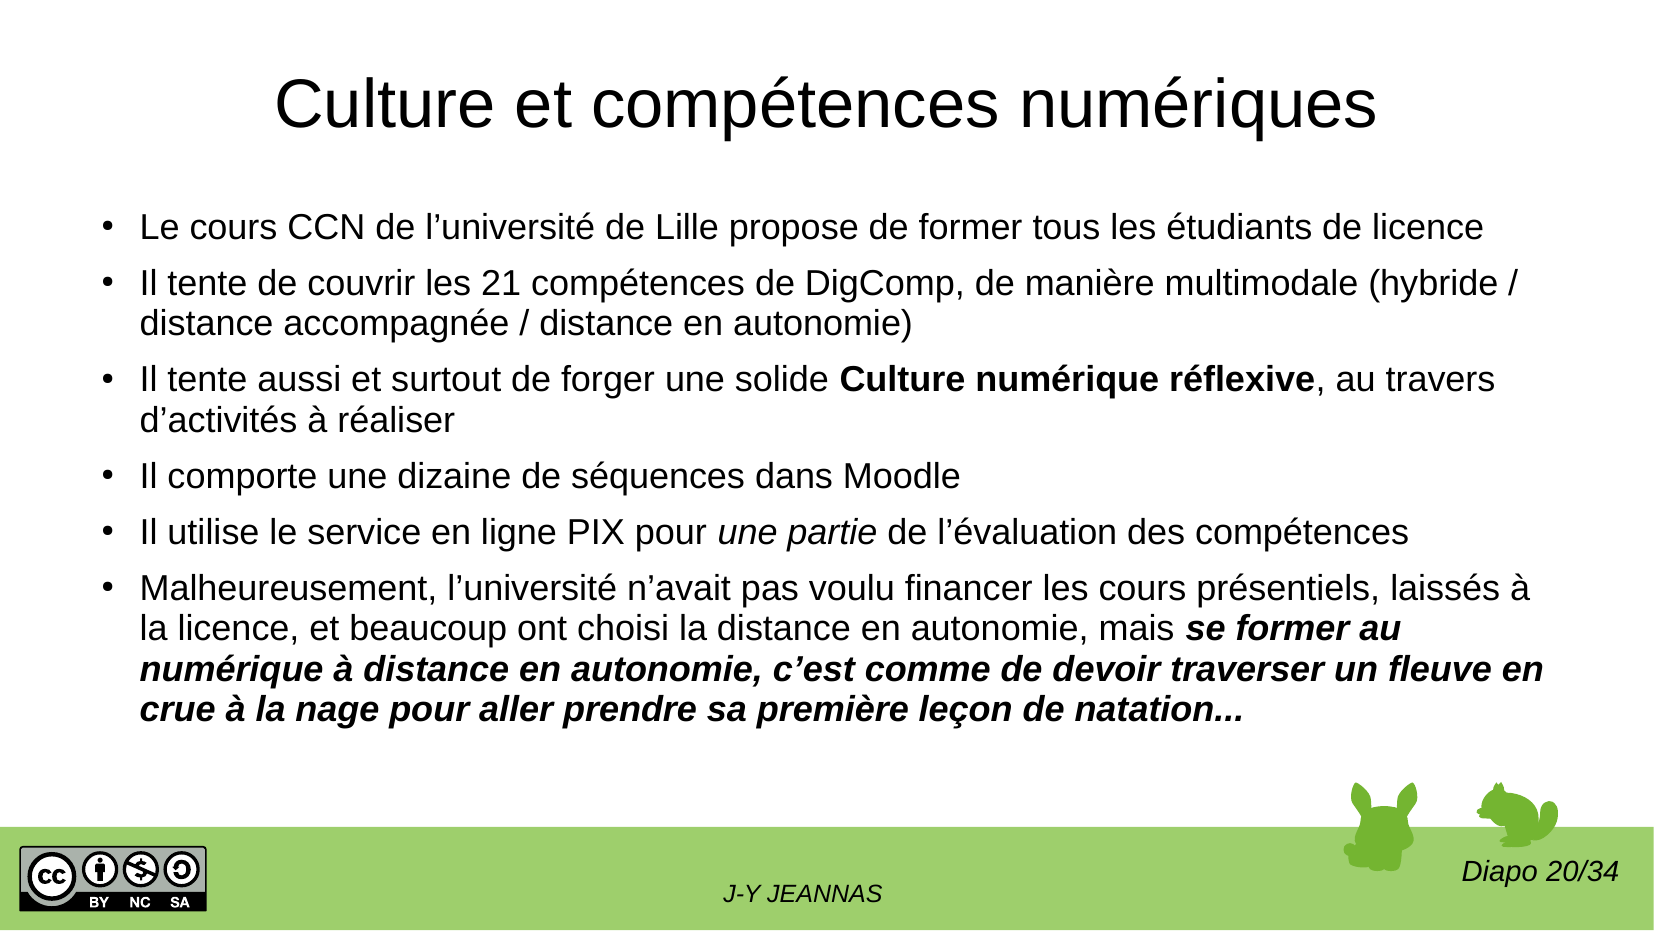

# Culture et compétences numériques
Le cours CCN de l’université de Lille propose de former tous les étudiants de licence
Il tente de couvrir les 21 compétences de DigComp, de manière multimodale (hybride / distance accompagnée / distance en autonomie)
Il tente aussi et surtout de forger une solide Culture numérique réflexive, au travers d’activités à réaliser
Il comporte une dizaine de séquences dans Moodle
Il utilise le service en ligne PIX pour une partie de l’évaluation des compétences
Malheureusement, l’université n’avait pas voulu financer les cours présentiels, laissés à la licence, et beaucoup ont choisi la distance en autonomie, mais se former au numérique à distance en autonomie, c’est comme de devoir traverser un fleuve en crue à la nage pour aller prendre sa première leçon de natation...